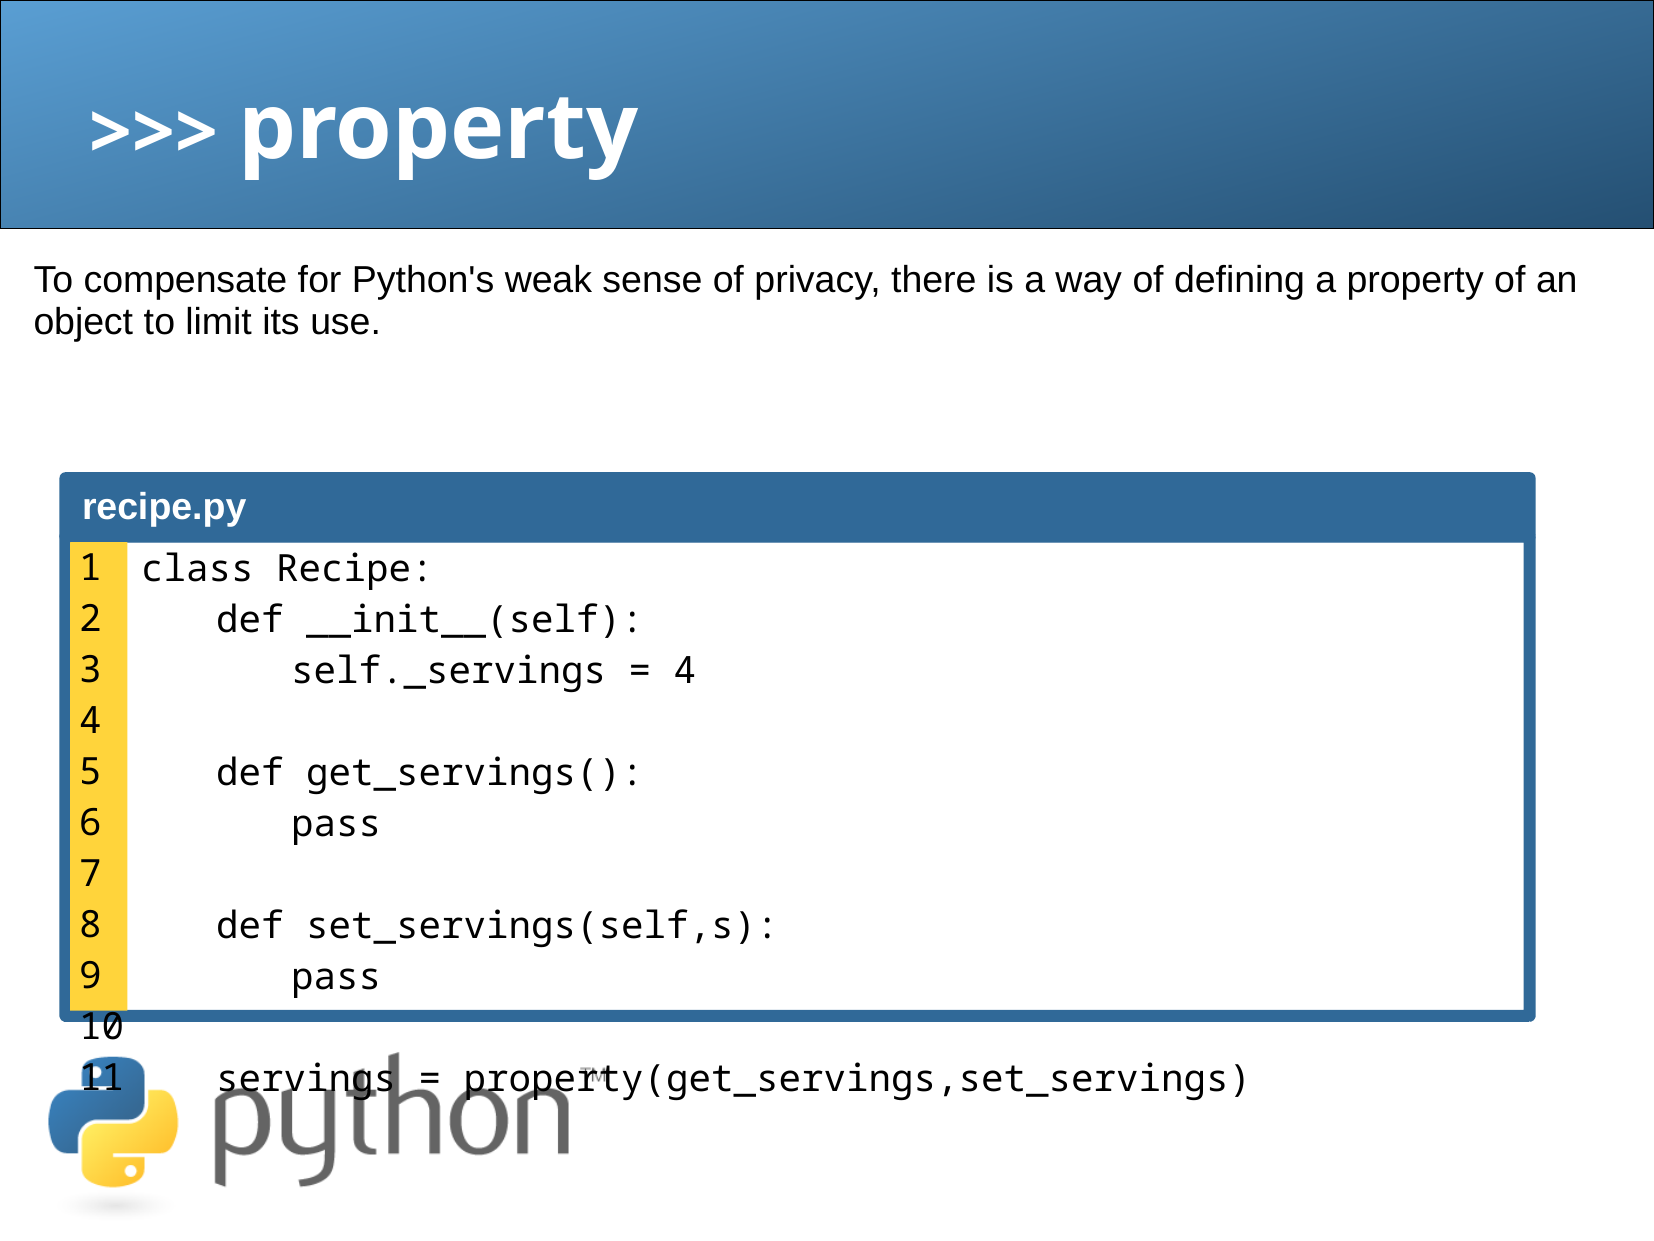

>>> property
To compensate for Python's weak sense of privacy, there is a way of defining a property of an object to limit its use.
recipe.py
1
2
3
4
5
6
7
8
9
10
11
class Recipe:
	def __init__(self):
		self._servings = 4
	def get_servings():
		pass
	def set_servings(self,s):
		pass
	servings = property(get_servings,set_servings)